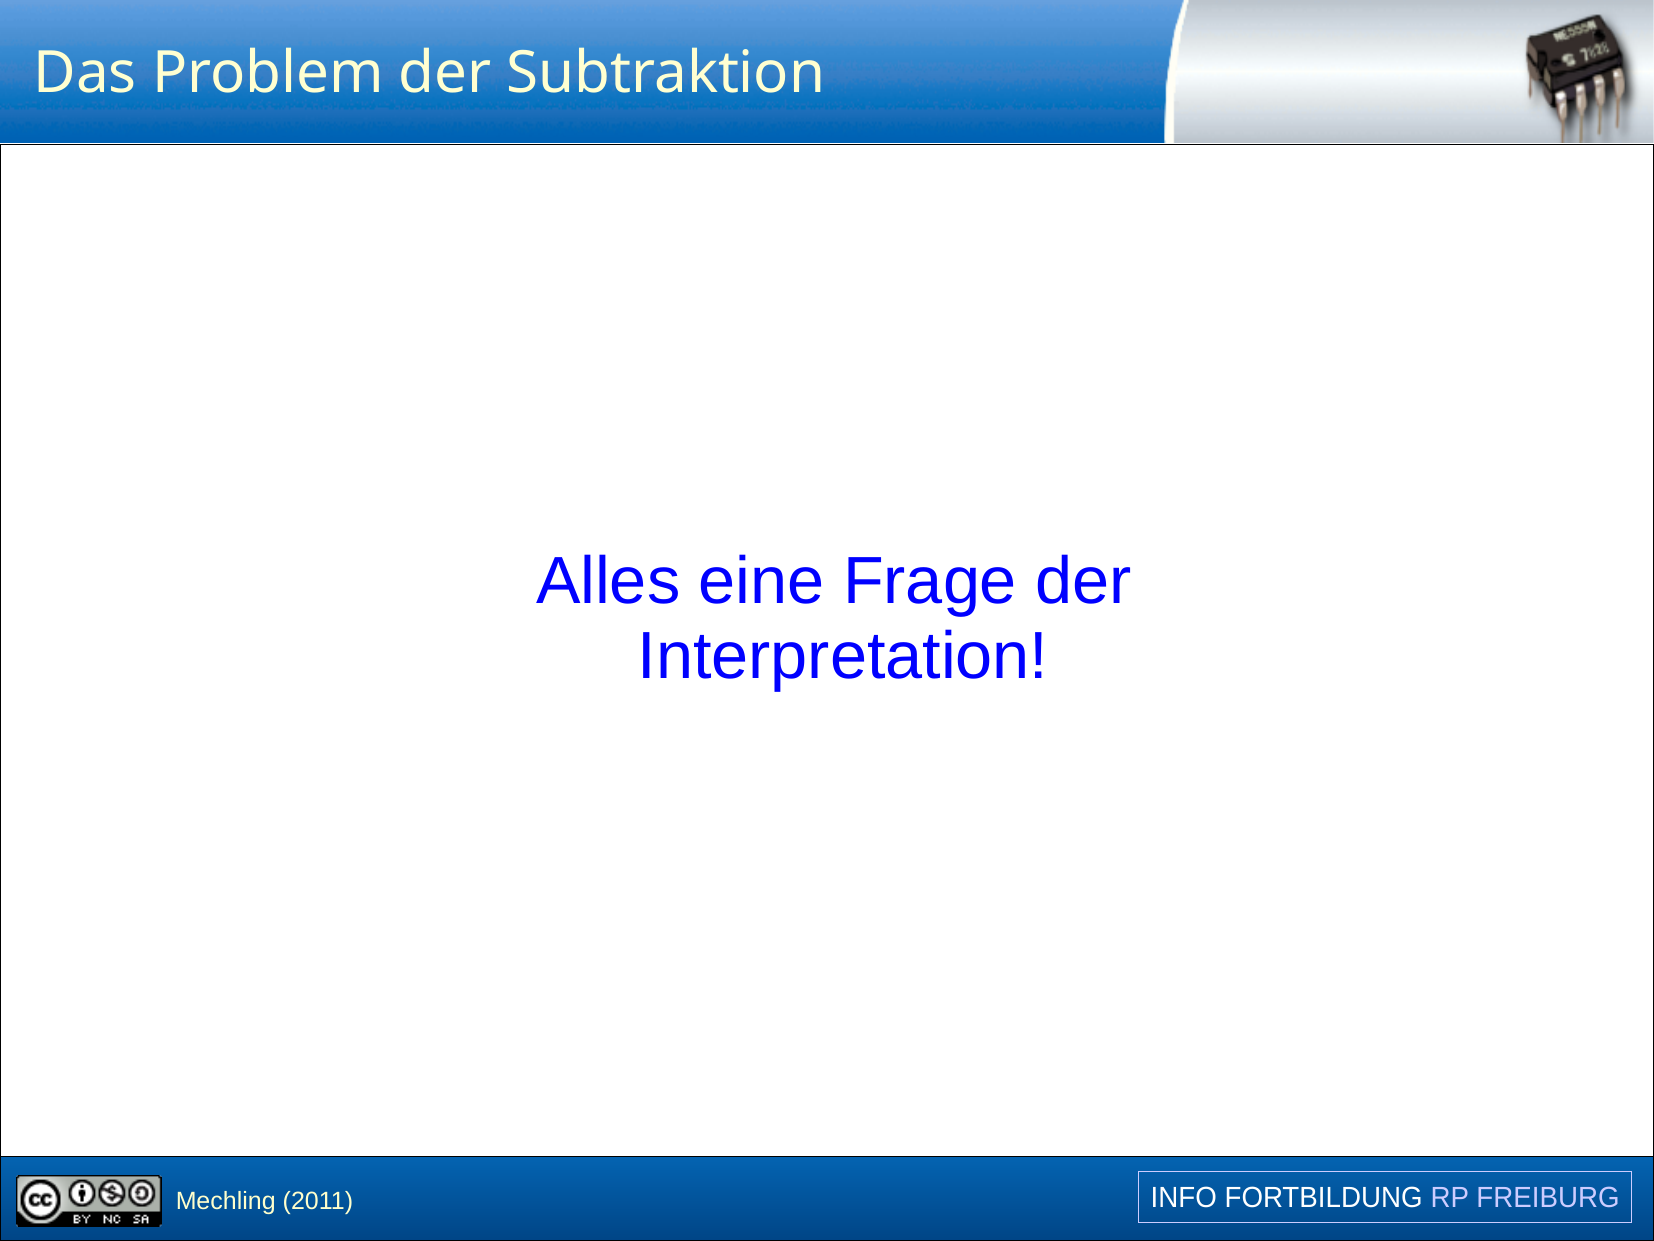

# Das Problem der Subtraktion
Alles eine Frage der
 Interpretation!